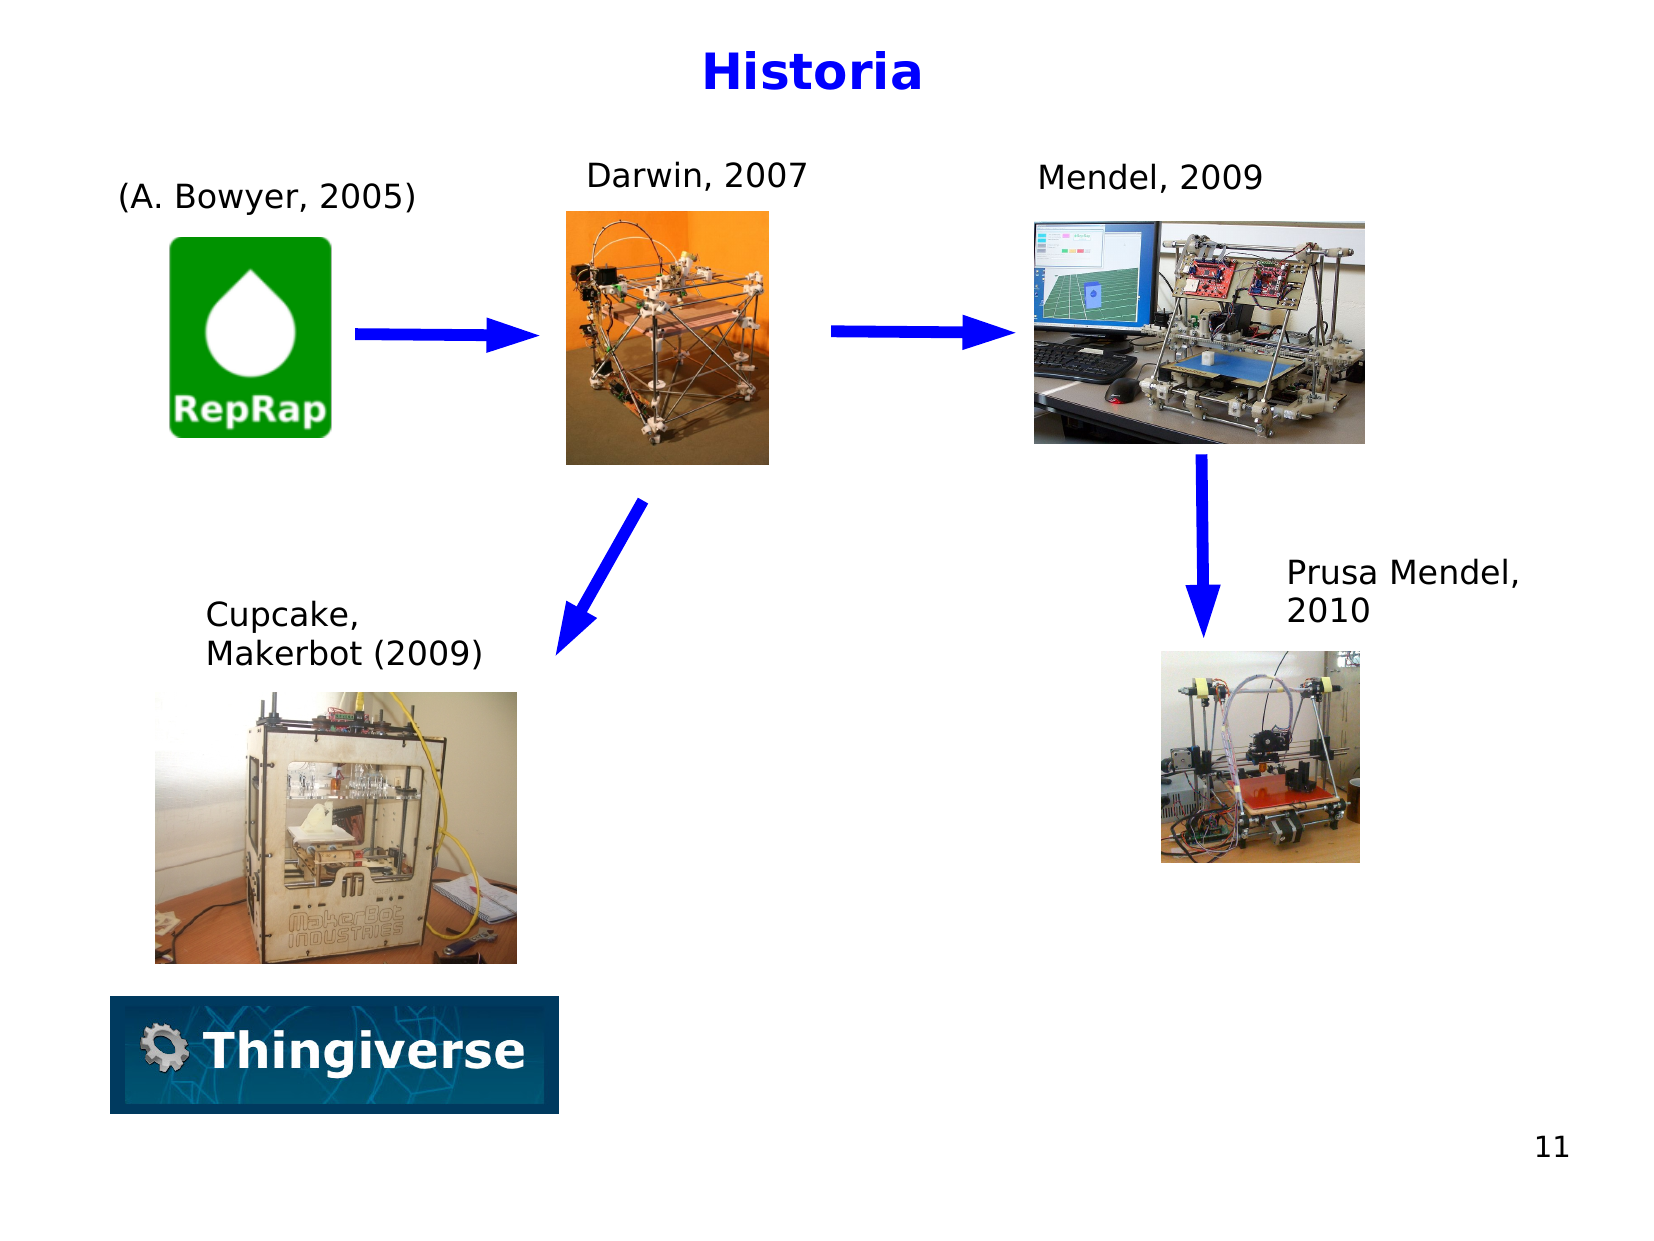

Historia
Darwin, 2007
Mendel, 2009
 (A. Bowyer, 2005)
Prusa Mendel, 2010
Cupcake, Makerbot (2009)
11